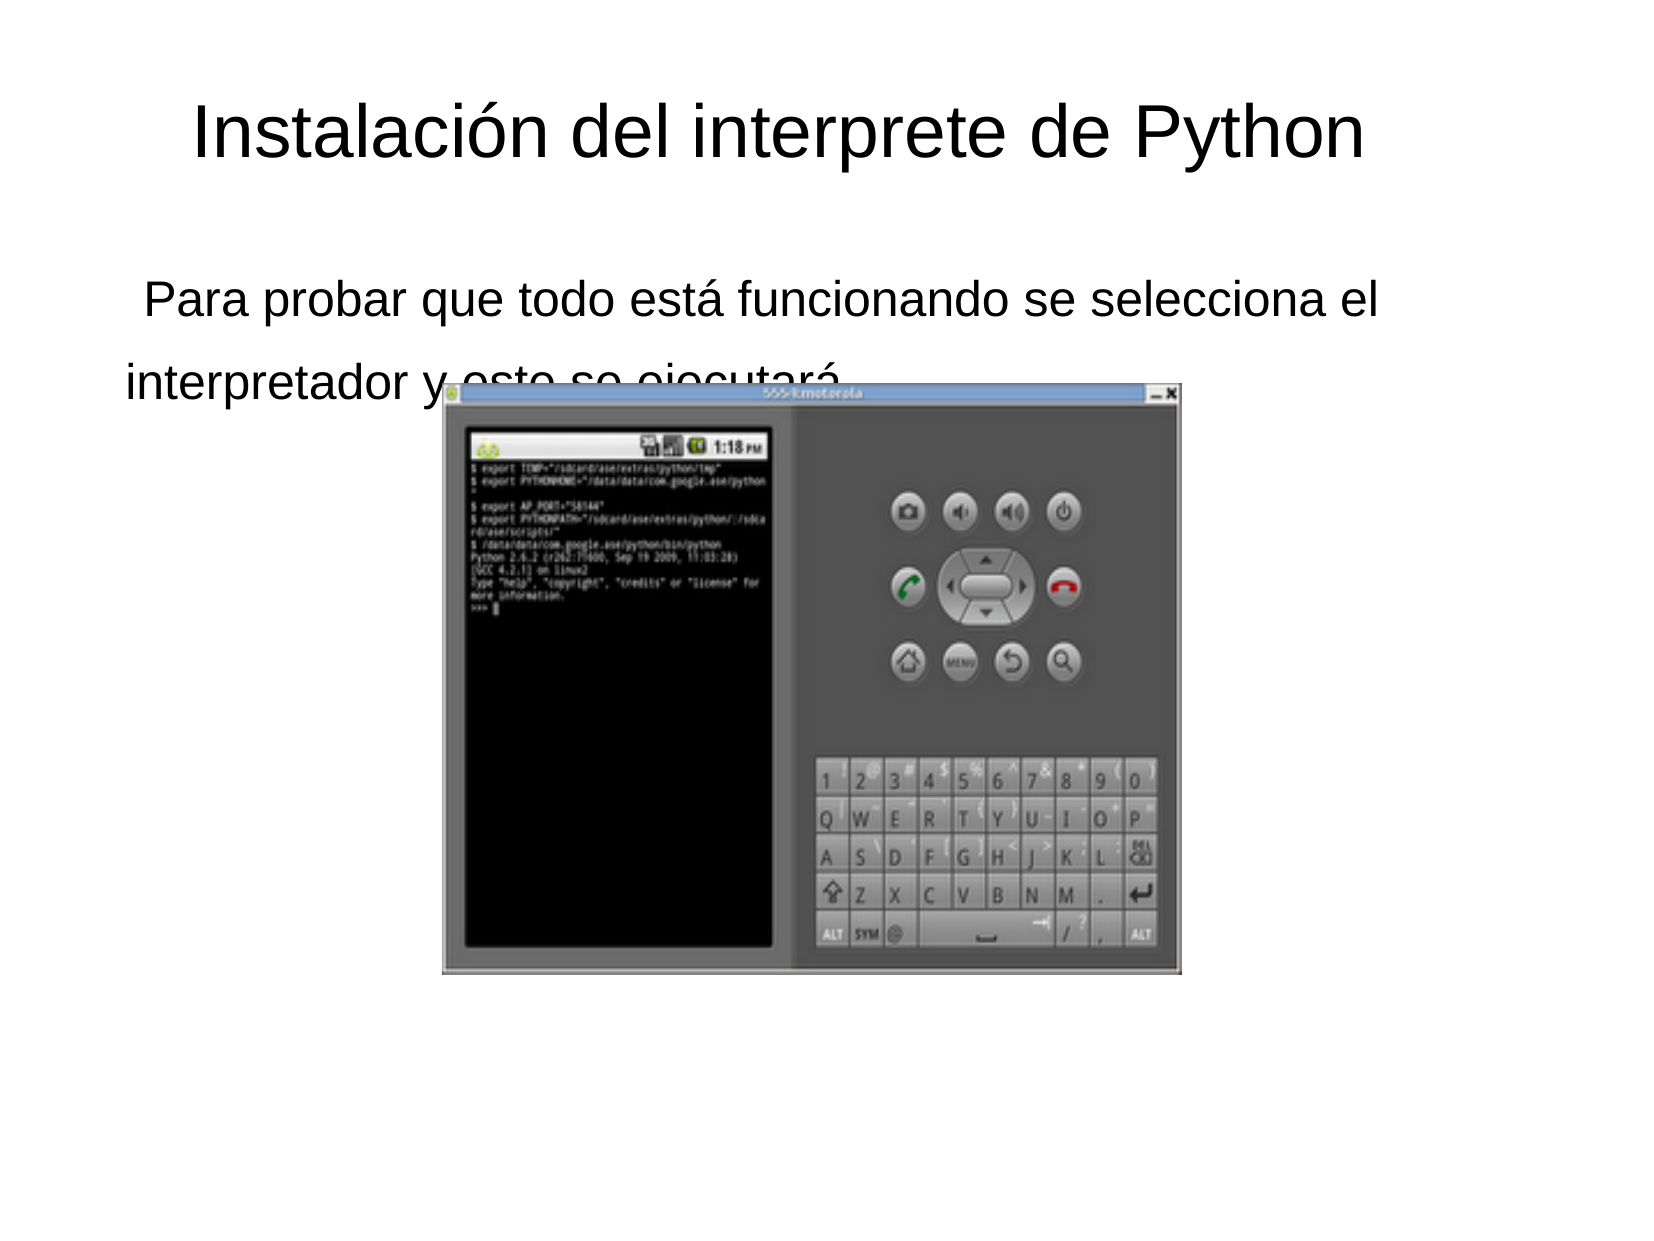

Instalación del interprete de Python
Para probar que todo está funcionando se selecciona el interpretador y este se ejecutará